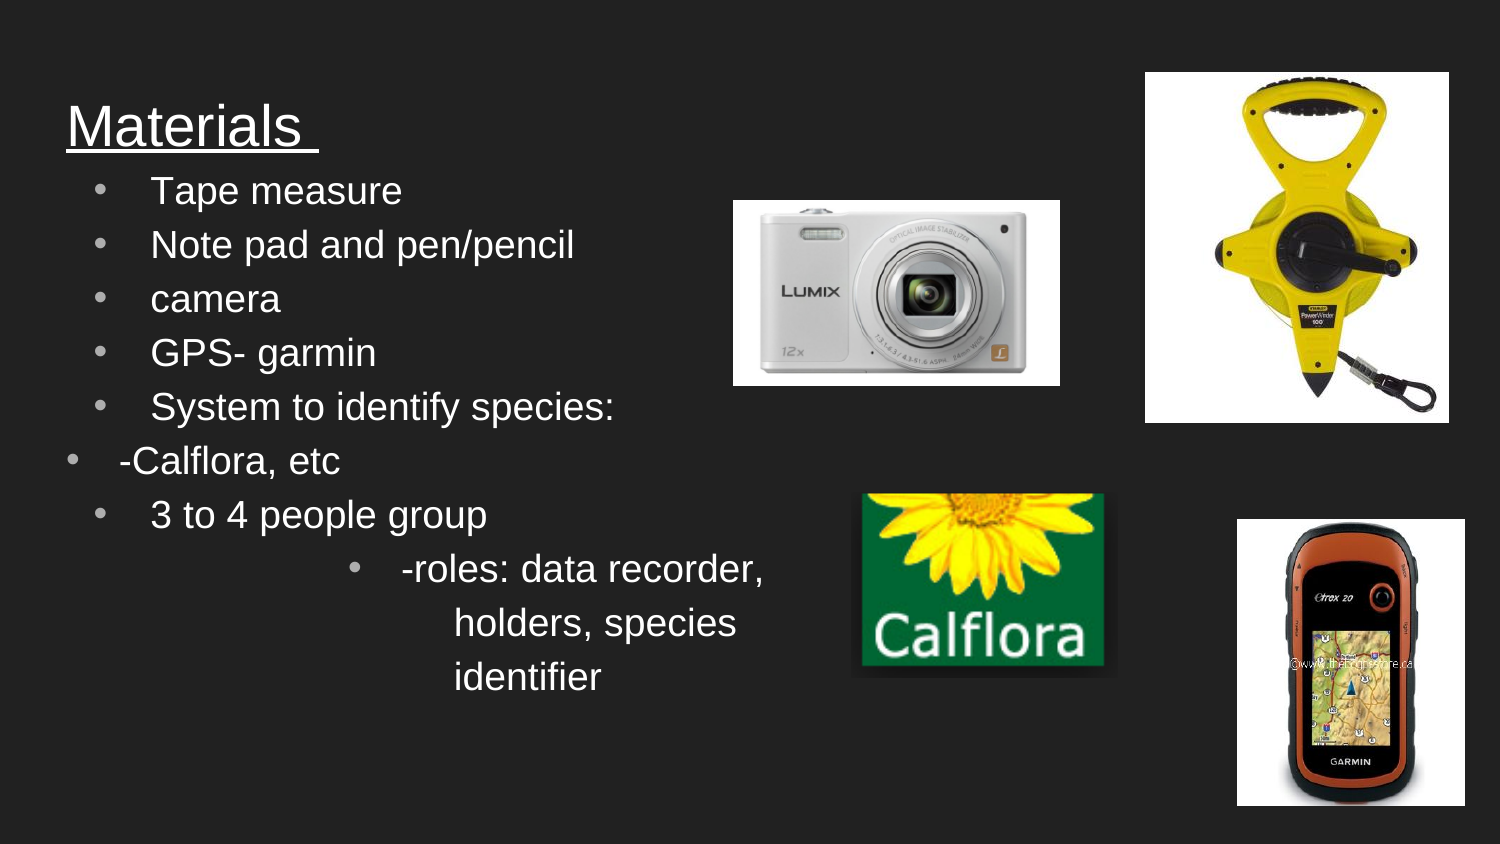

# Materials
Tape measure
Note pad and pen/pencil
camera
GPS- garmin
System to identify species:
-Calflora, etc
3 to 4 people group
-roles: data recorder, holders, species identifier